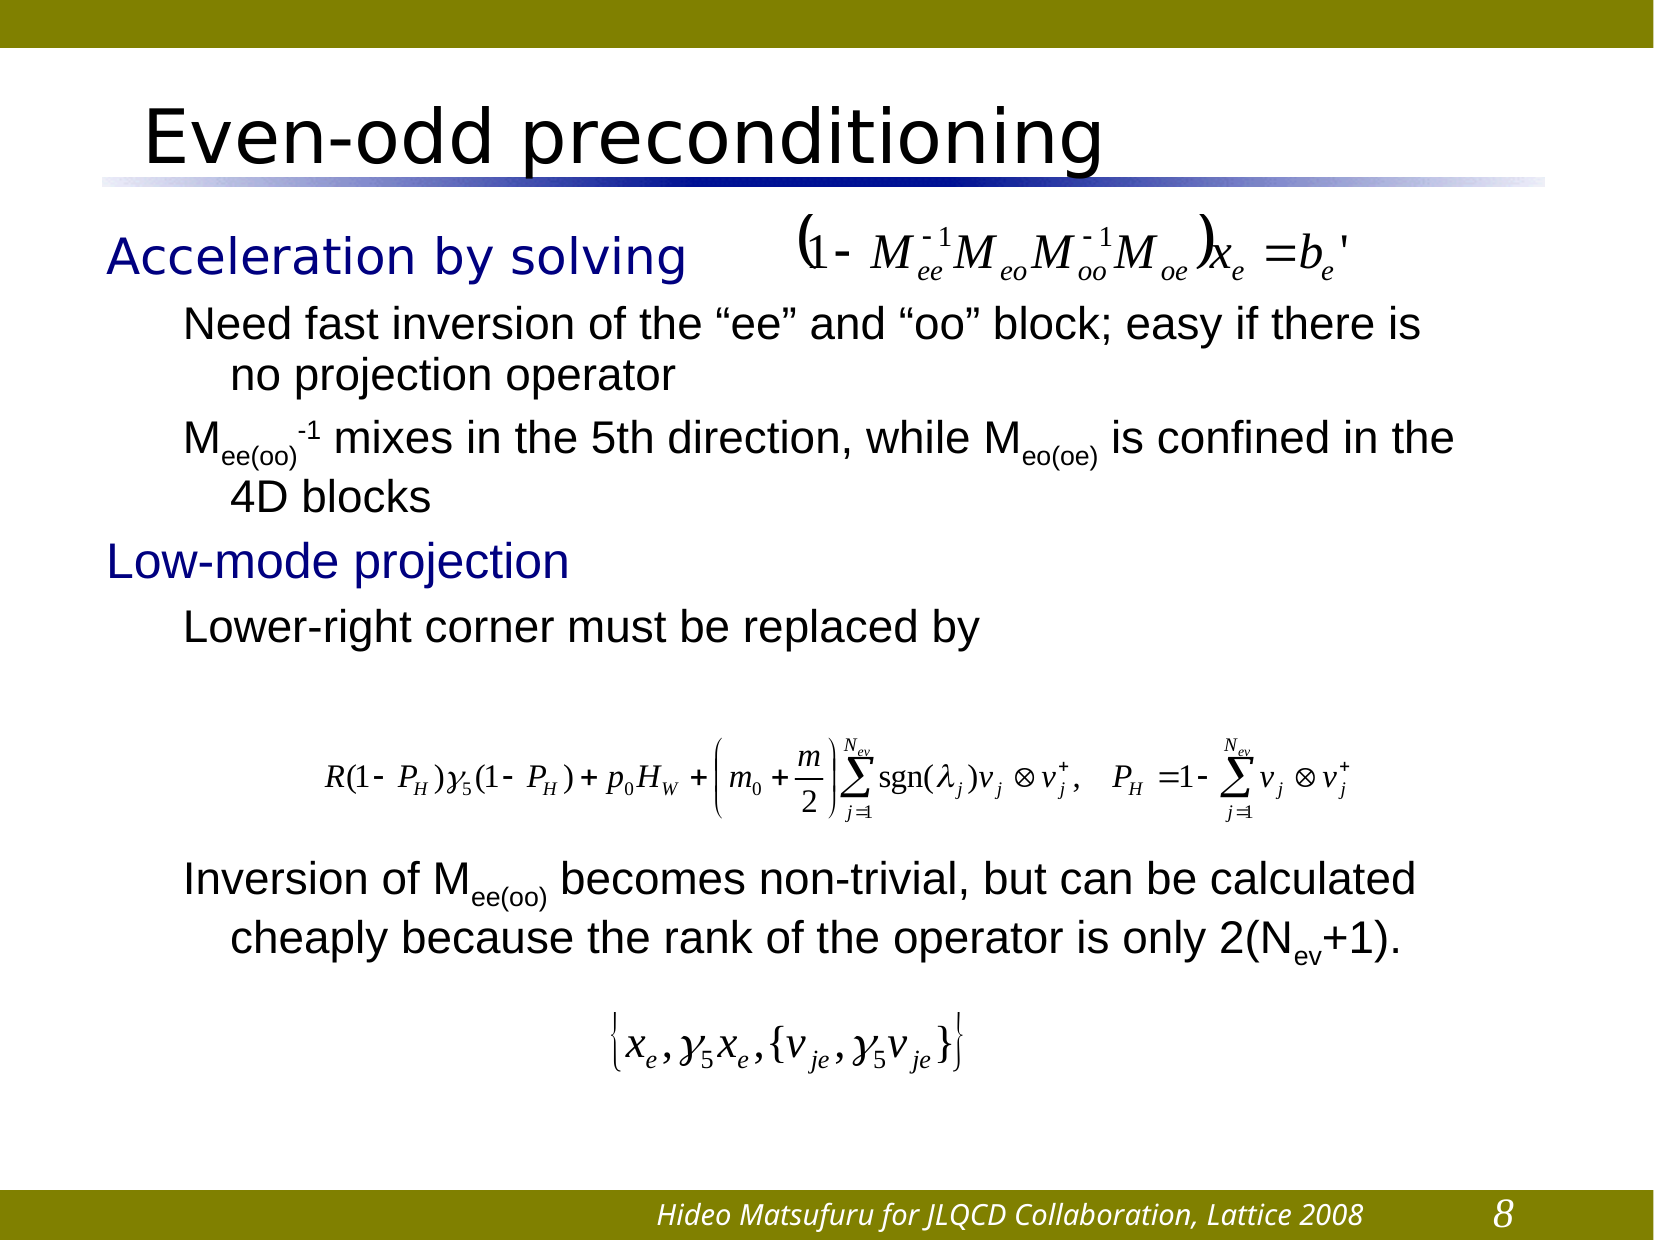

# Even-odd preconditioning
Acceleration by solving
Need fast inversion of the “ee” and “oo” block; easy if there is no projection operator
Mee(oo)-1 mixes in the 5th direction, while Meo(oe) is confined in the 4D blocks
Low-mode projection
Lower-right corner must be replaced by
Inversion of Mee(oo) becomes non-trivial, but can be calculated cheaply because the rank of the operator is only 2(Nev+1).